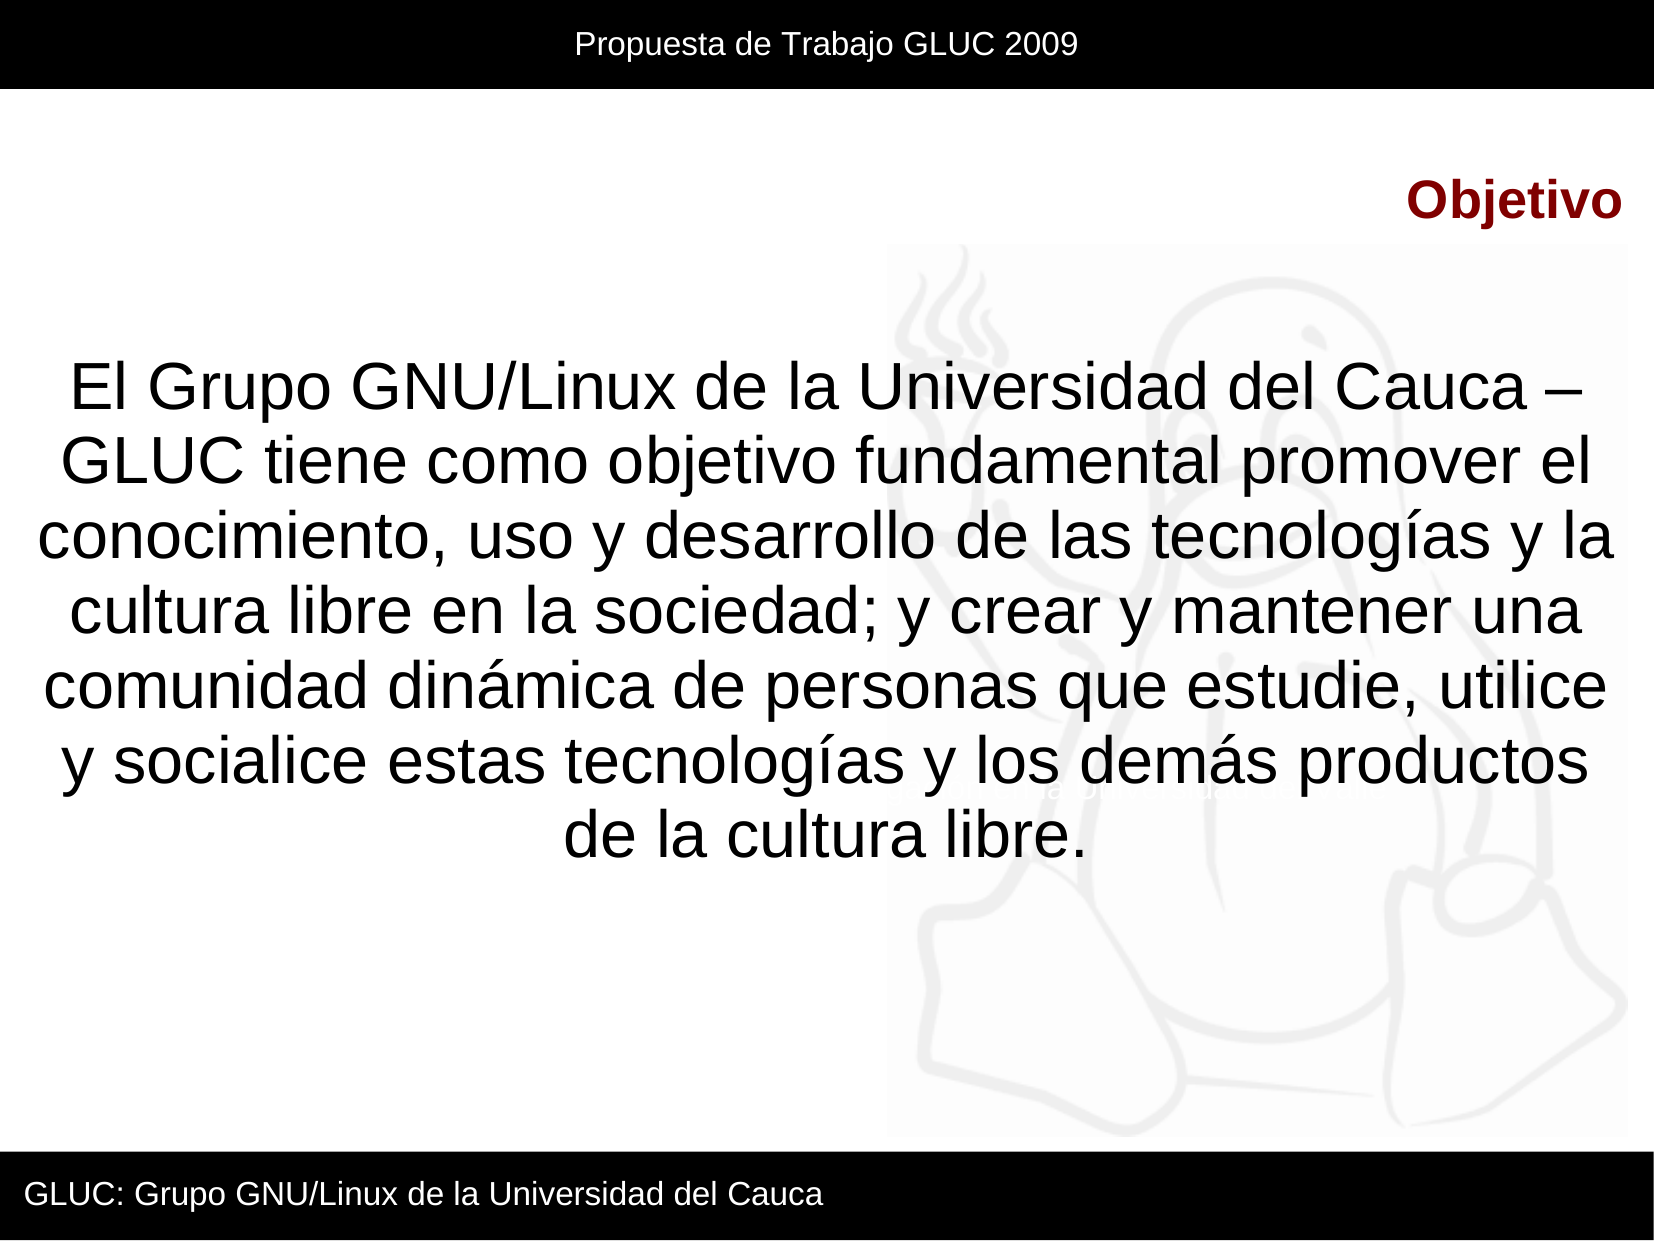

# Objetivo
El Grupo GNU/Linux de la Universidad del Cauca – GLUC tiene como objetivo fundamental promover el conocimiento, uso y desarrollo de las tecnologías y la cultura libre en la sociedad; y crear y mantener una comunidad dinámica de personas que estudie, utilice y socialice estas tecnologías y los demás productos de la cultura libre.